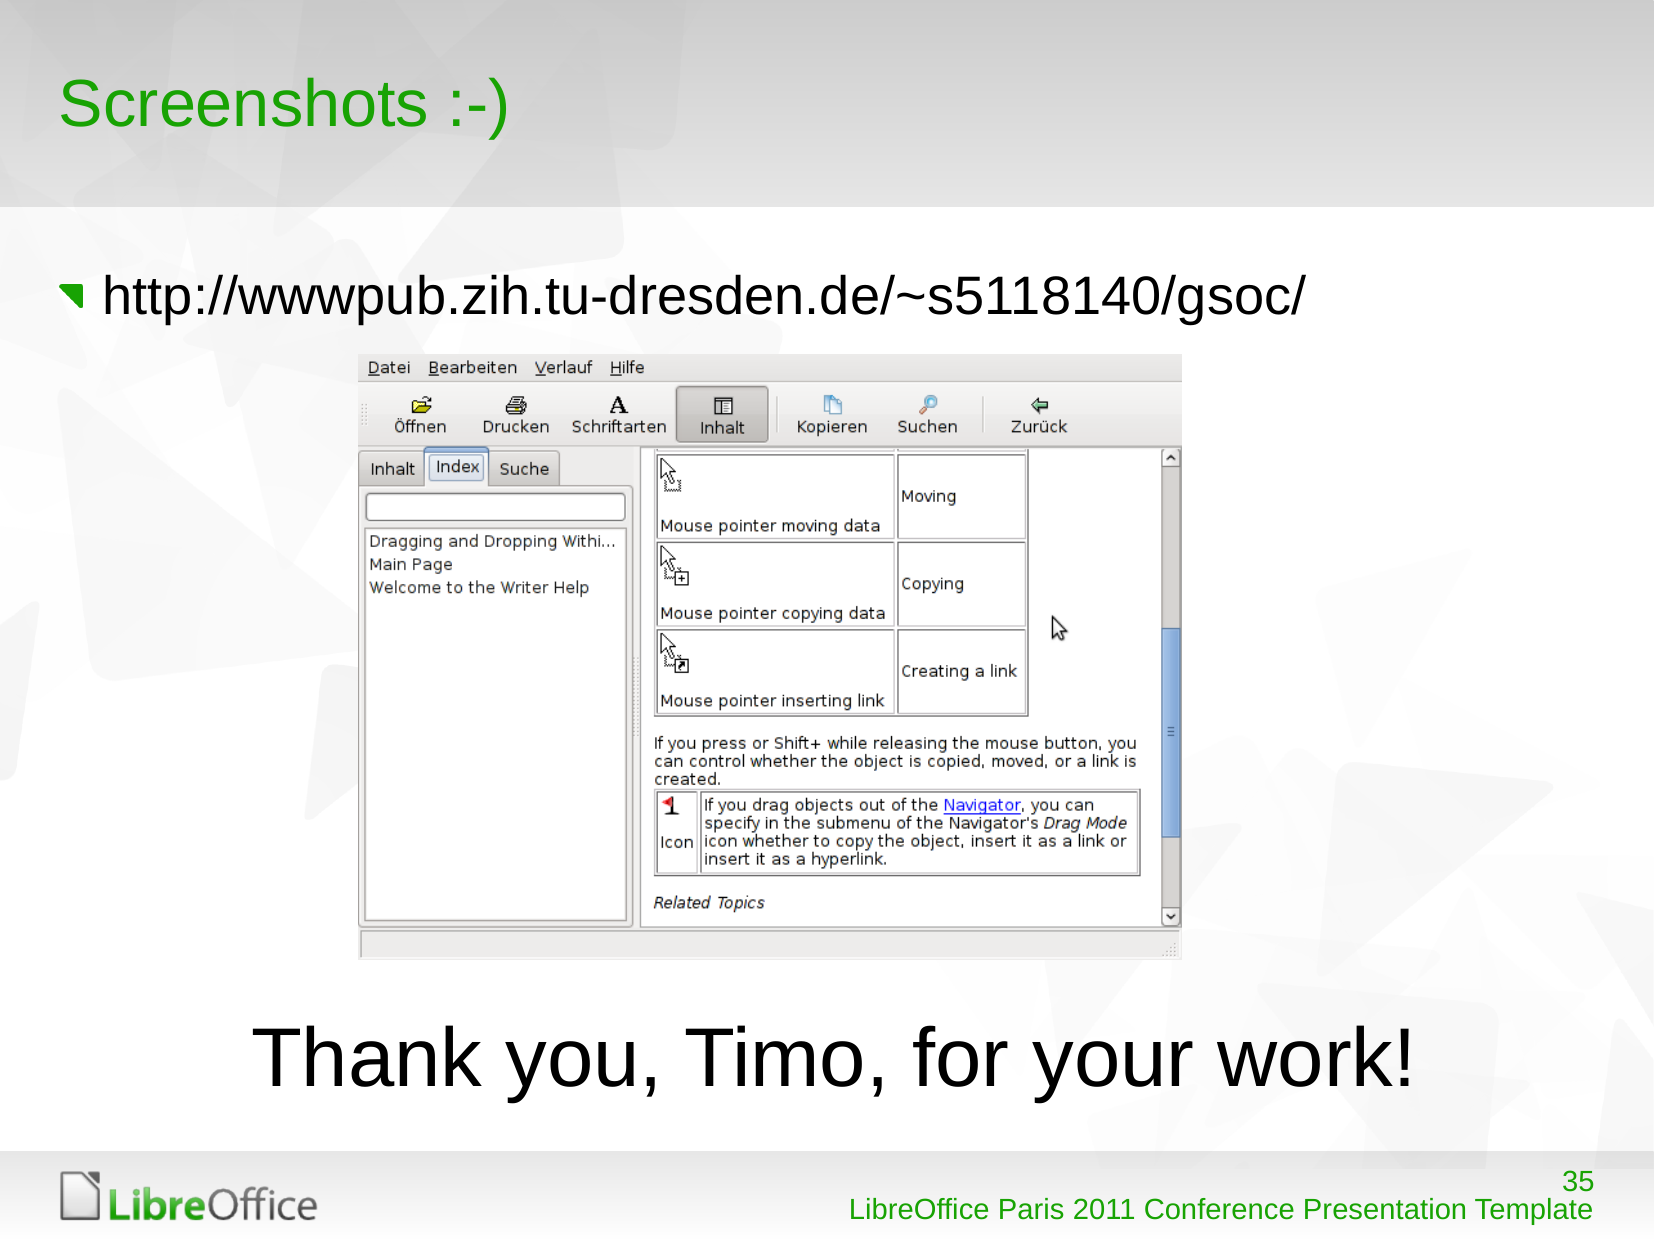

# Screenshots :-)
http://wwwpub.zih.tu-dresden.de/~s5118140/gsoc/
Thank you, Timo, for your work!
35
LibreOffice Paris 2011 Conference Presentation Template